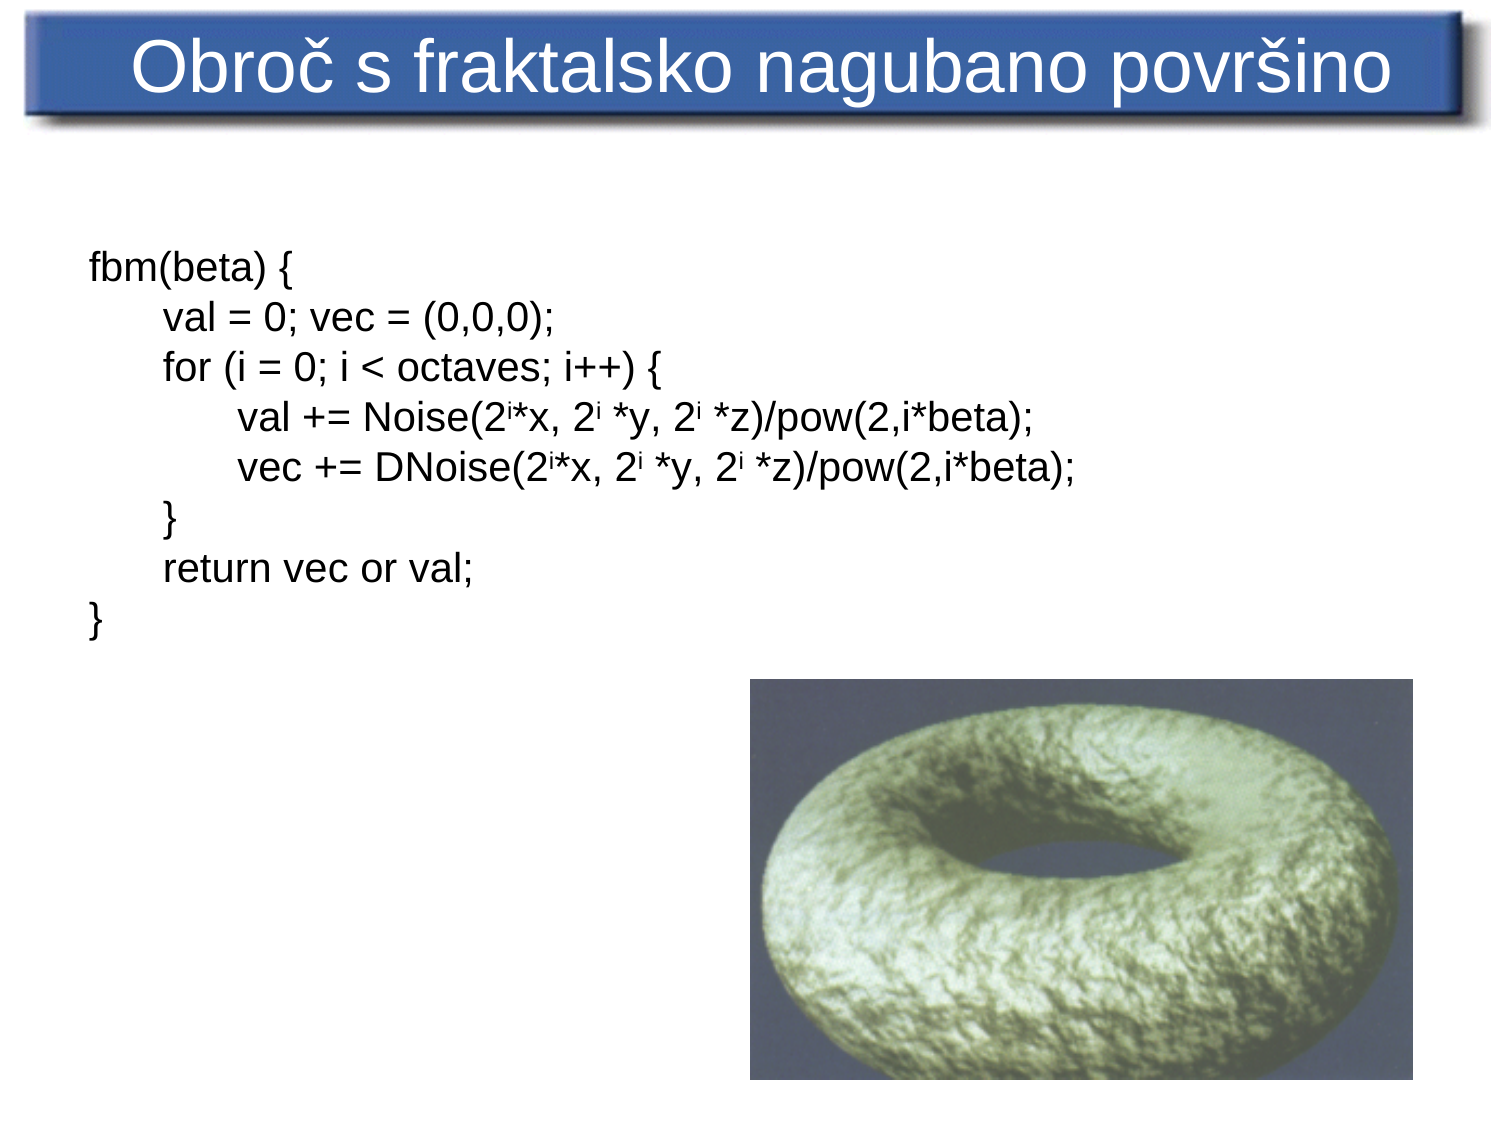

# Obroč s fraktalsko nagubano površino
fbm(beta) {
	val = 0; vec = (0,0,0);
	for (i = 0; i < octaves; i++) {
		val += Noise(2i*x, 2i *y, 2i *z)/pow(2,i*beta);
		vec += DNoise(2i*x, 2i *y, 2i *z)/pow(2,i*beta);
	}
	return vec or val;
}